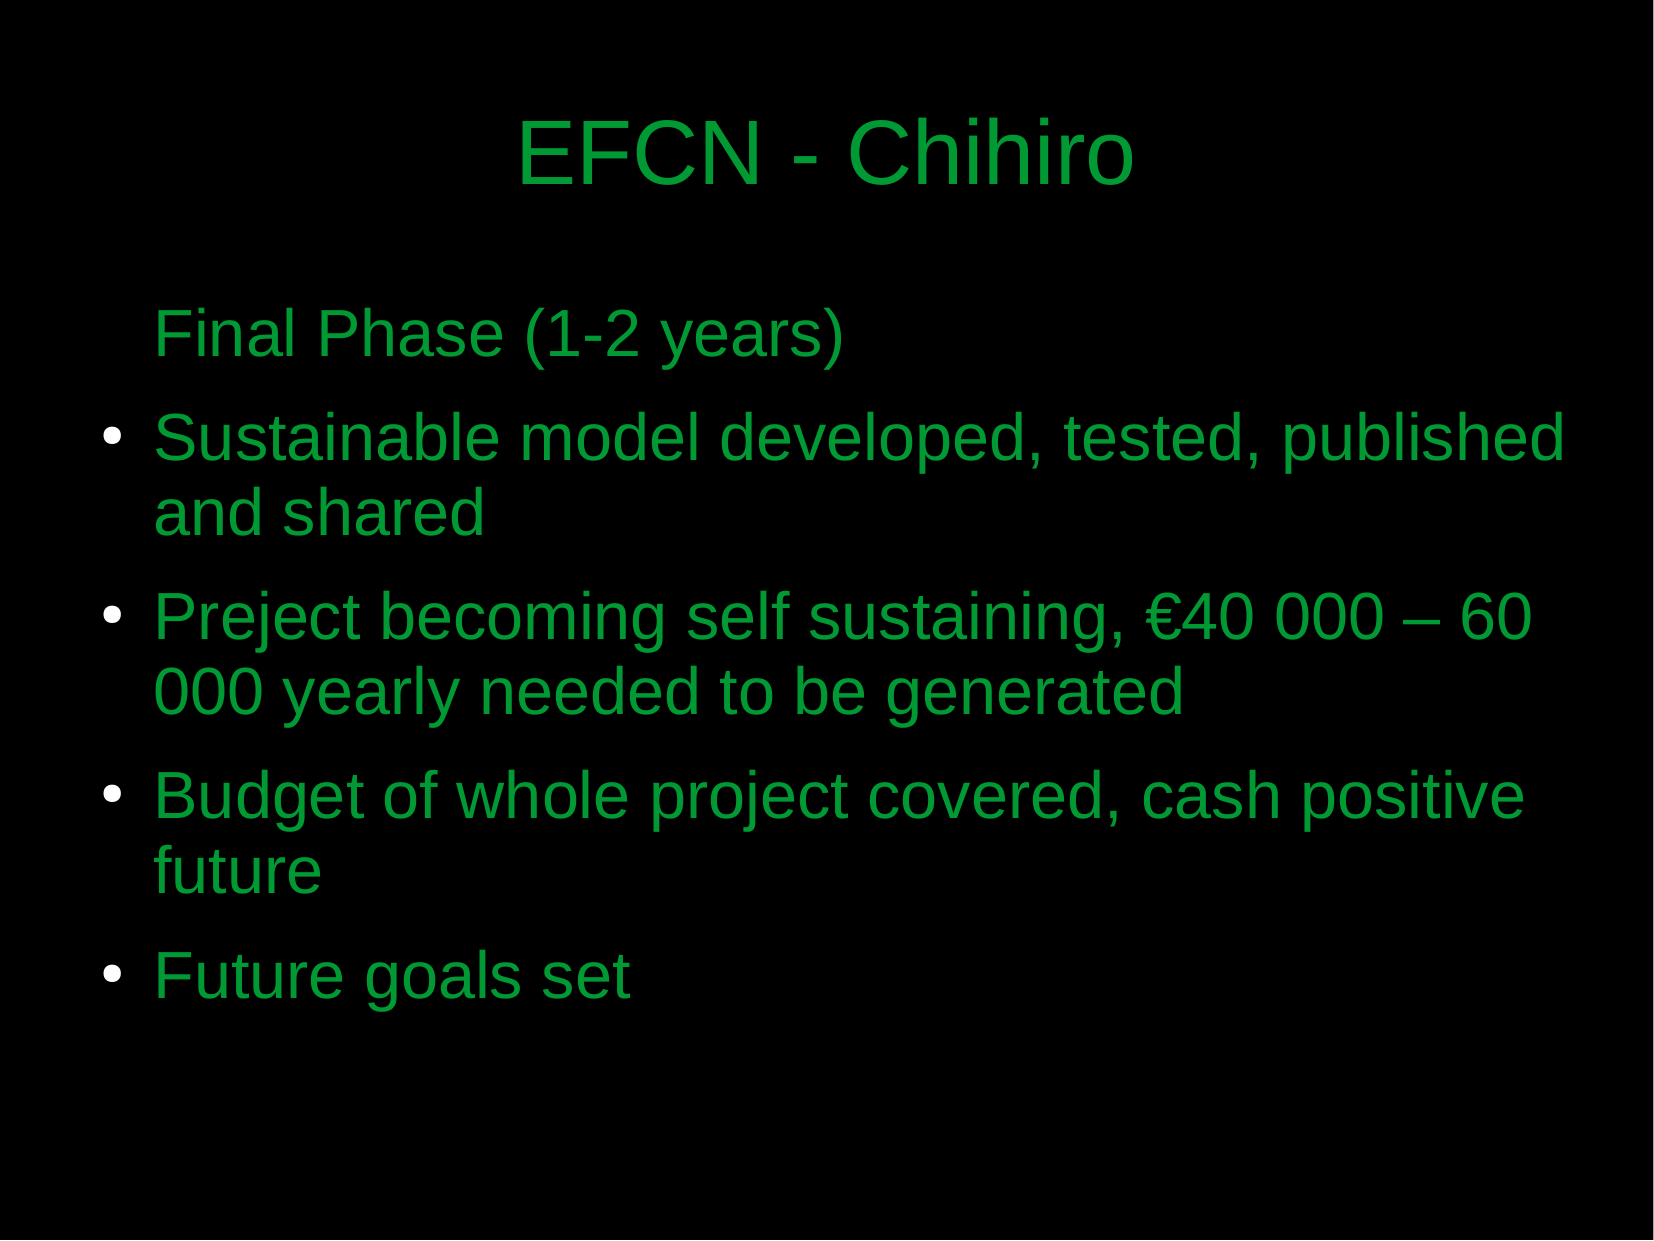

# EFCN - Chihiro
Final Phase (1-2 years)
Sustainable model developed, tested, published and shared
Preject becoming self sustaining, €40 000 – 60 000 yearly needed to be generated
Budget of whole project covered, cash positive future
Future goals set